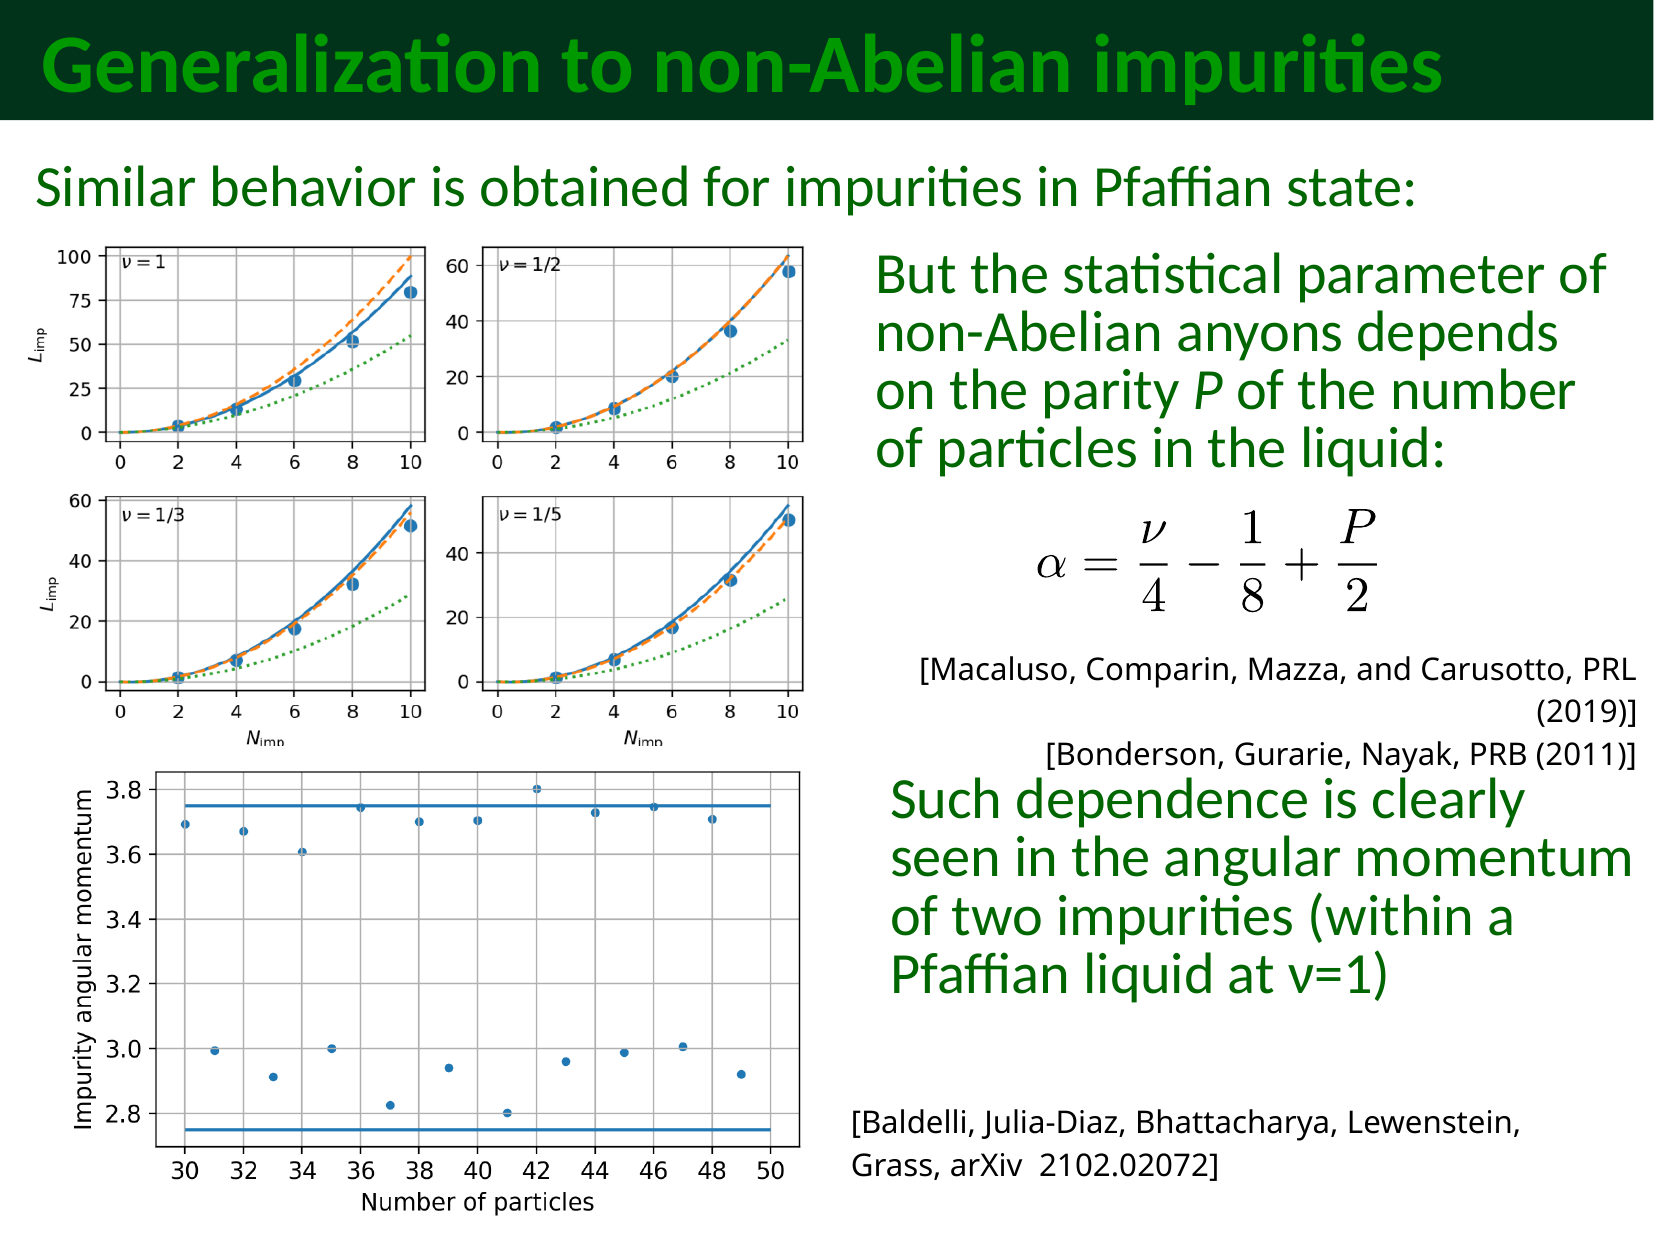

Generalization to non-Abelian impurities
Similar behavior is obtained for impurities in Pfaffian state:
But the statistical parameter of non-Abelian anyons depends on the parity P of the number of particles in the liquid:
[Macaluso, Comparin, Mazza, and Carusotto, PRL (2019)]
[Bonderson, Gurarie, Nayak, PRB (2011)]
Such dependence is clearly seen in the angular momentum of two impurities (within a Pfaffian liquid at ν=1)
[Baldelli, Julia-Diaz, Bhattacharya, Lewenstein, Grass, arXiv 2102.02072]